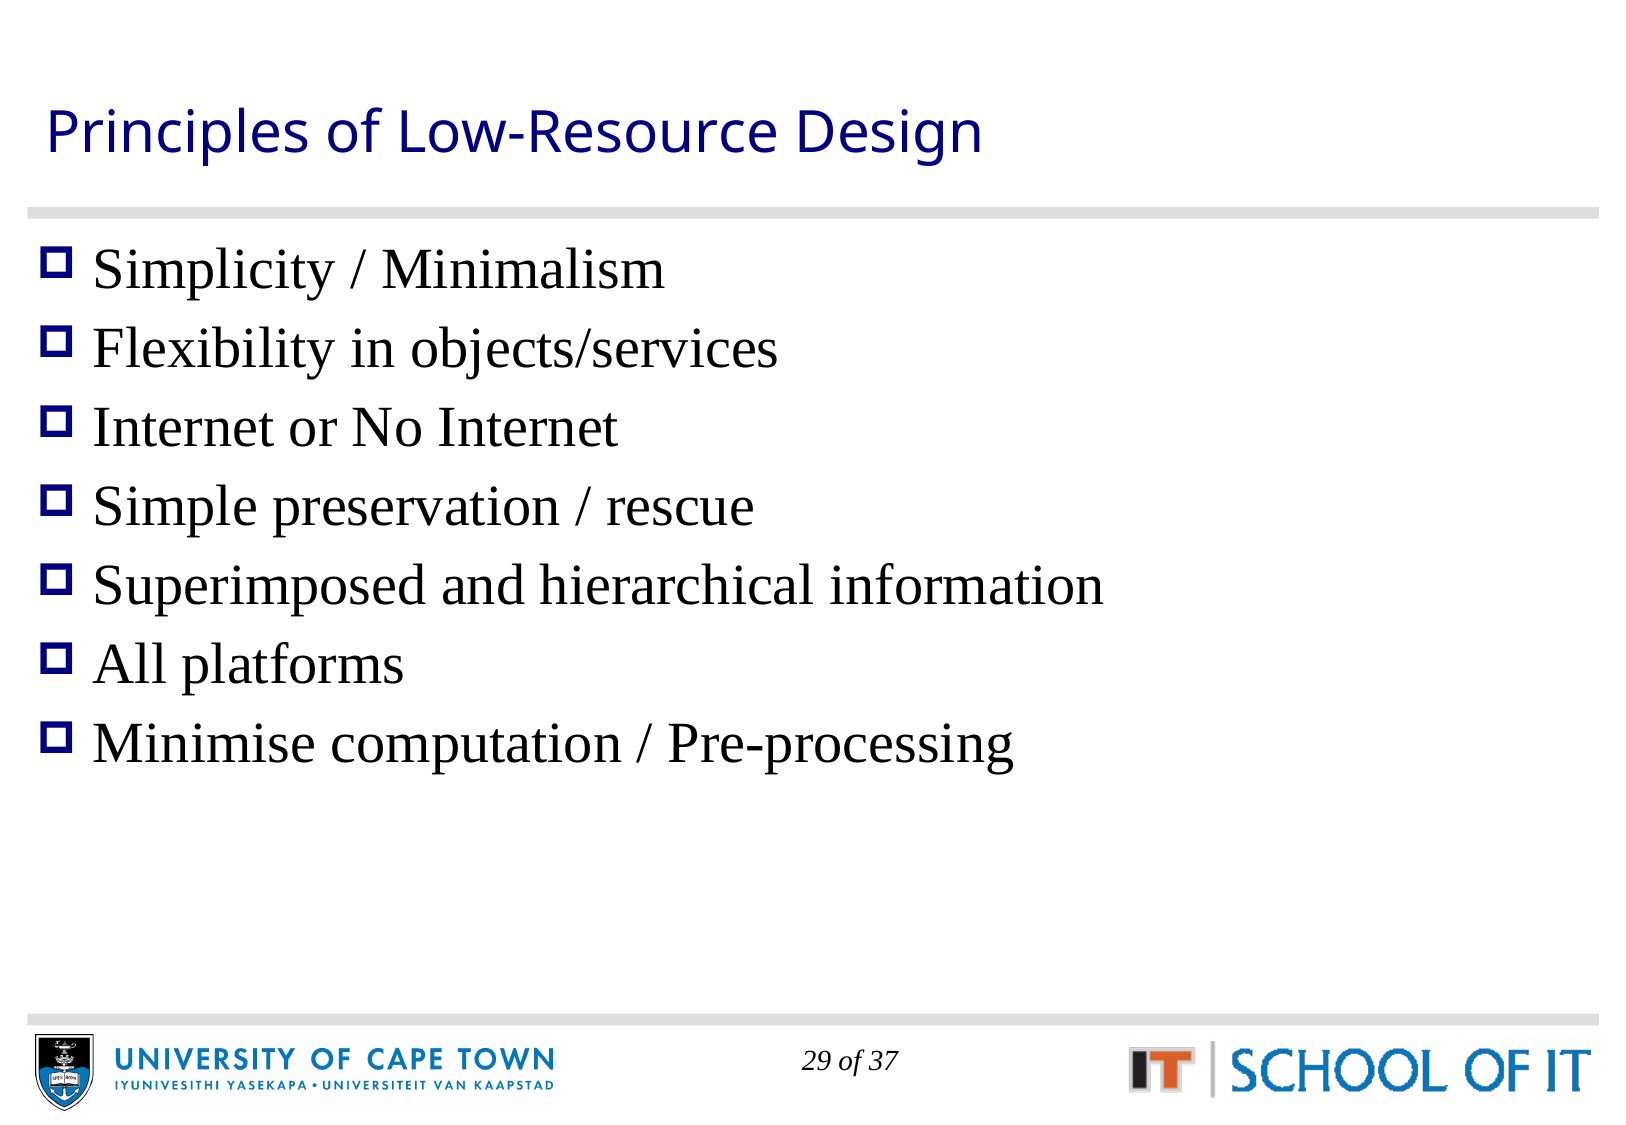

# Principles of Low-Resource Design
Simplicity / Minimalism
Flexibility in objects/services
Internet or No Internet
Simple preservation / rescue
Superimposed and hierarchical information
All platforms
Minimise computation / Pre-processing
29